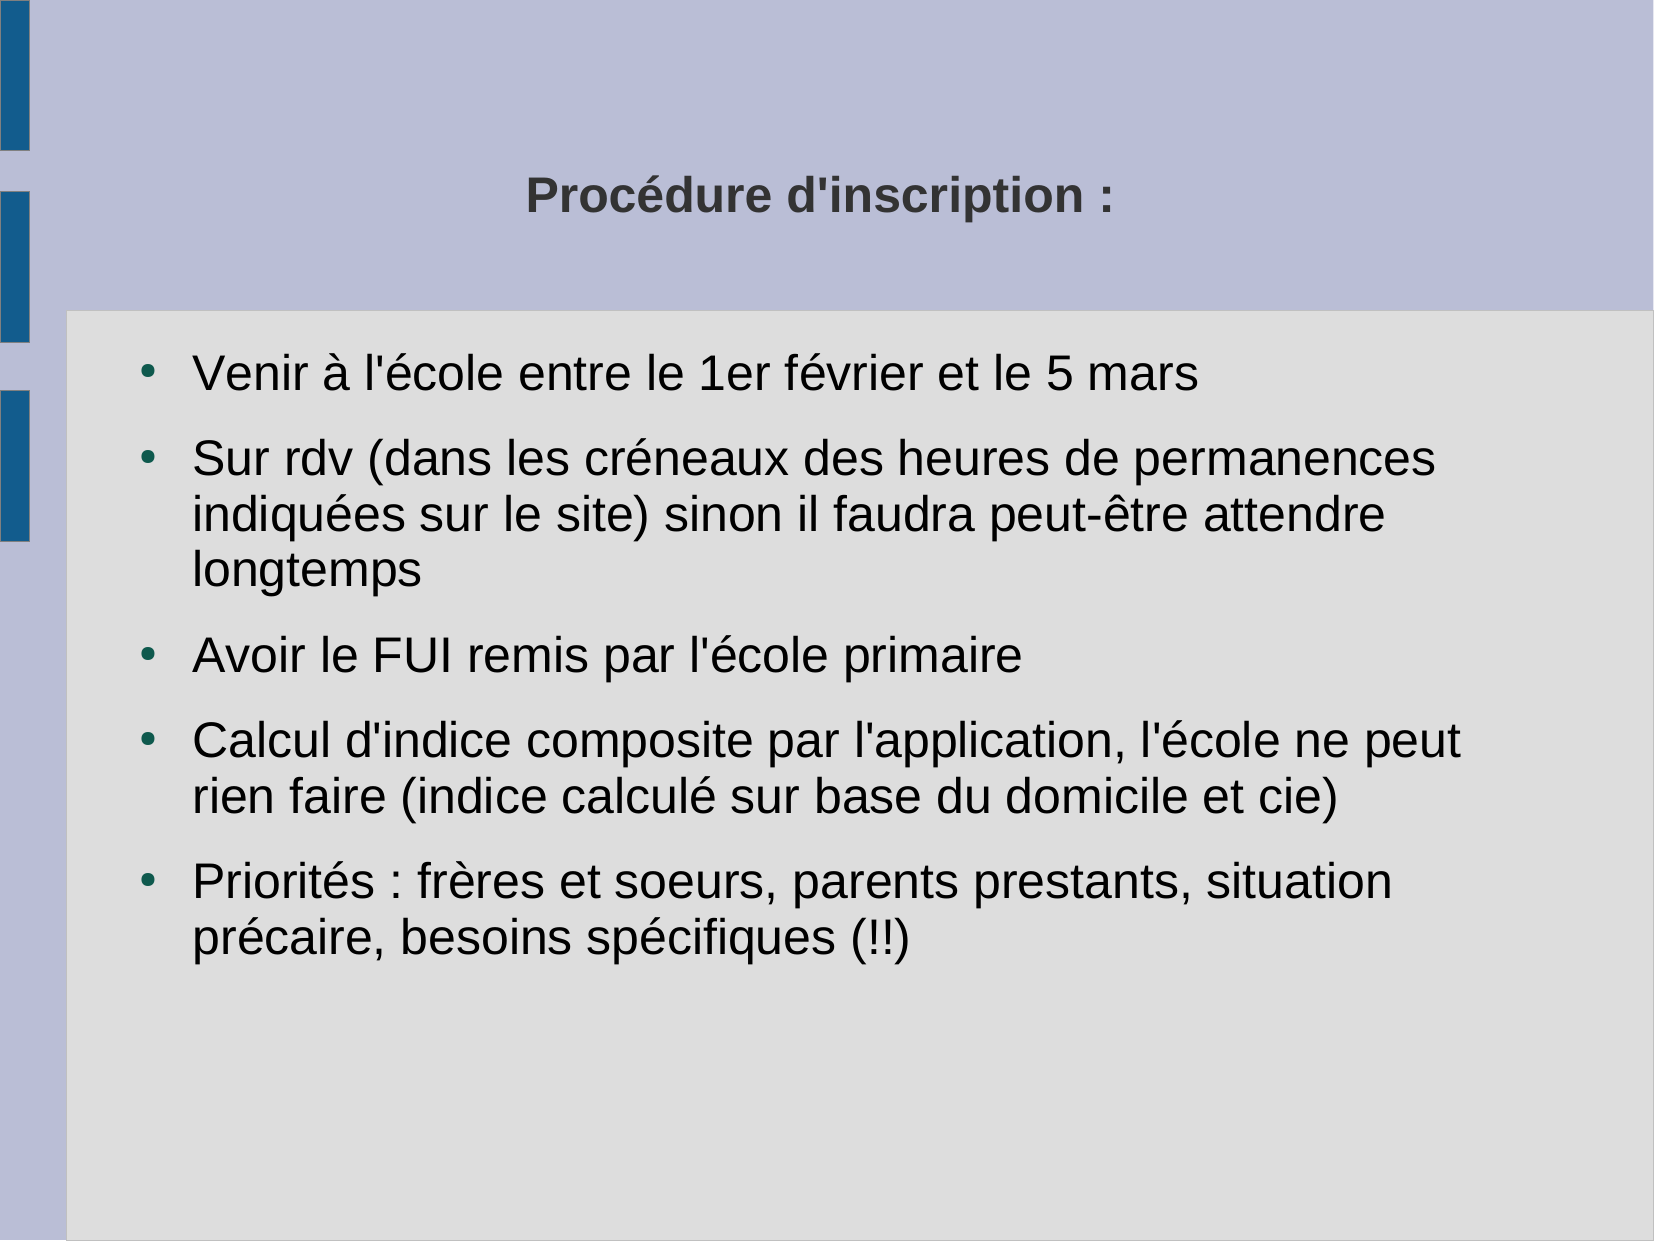

# Procédure d'inscription :
Venir à l'école entre le 1er février et le 5 mars
Sur rdv (dans les créneaux des heures de permanences indiquées sur le site) sinon il faudra peut-être attendre longtemps
Avoir le FUI remis par l'école primaire
Calcul d'indice composite par l'application, l'école ne peut rien faire (indice calculé sur base du domicile et cie)
Priorités : frères et soeurs, parents prestants, situation précaire, besoins spécifiques (!!)